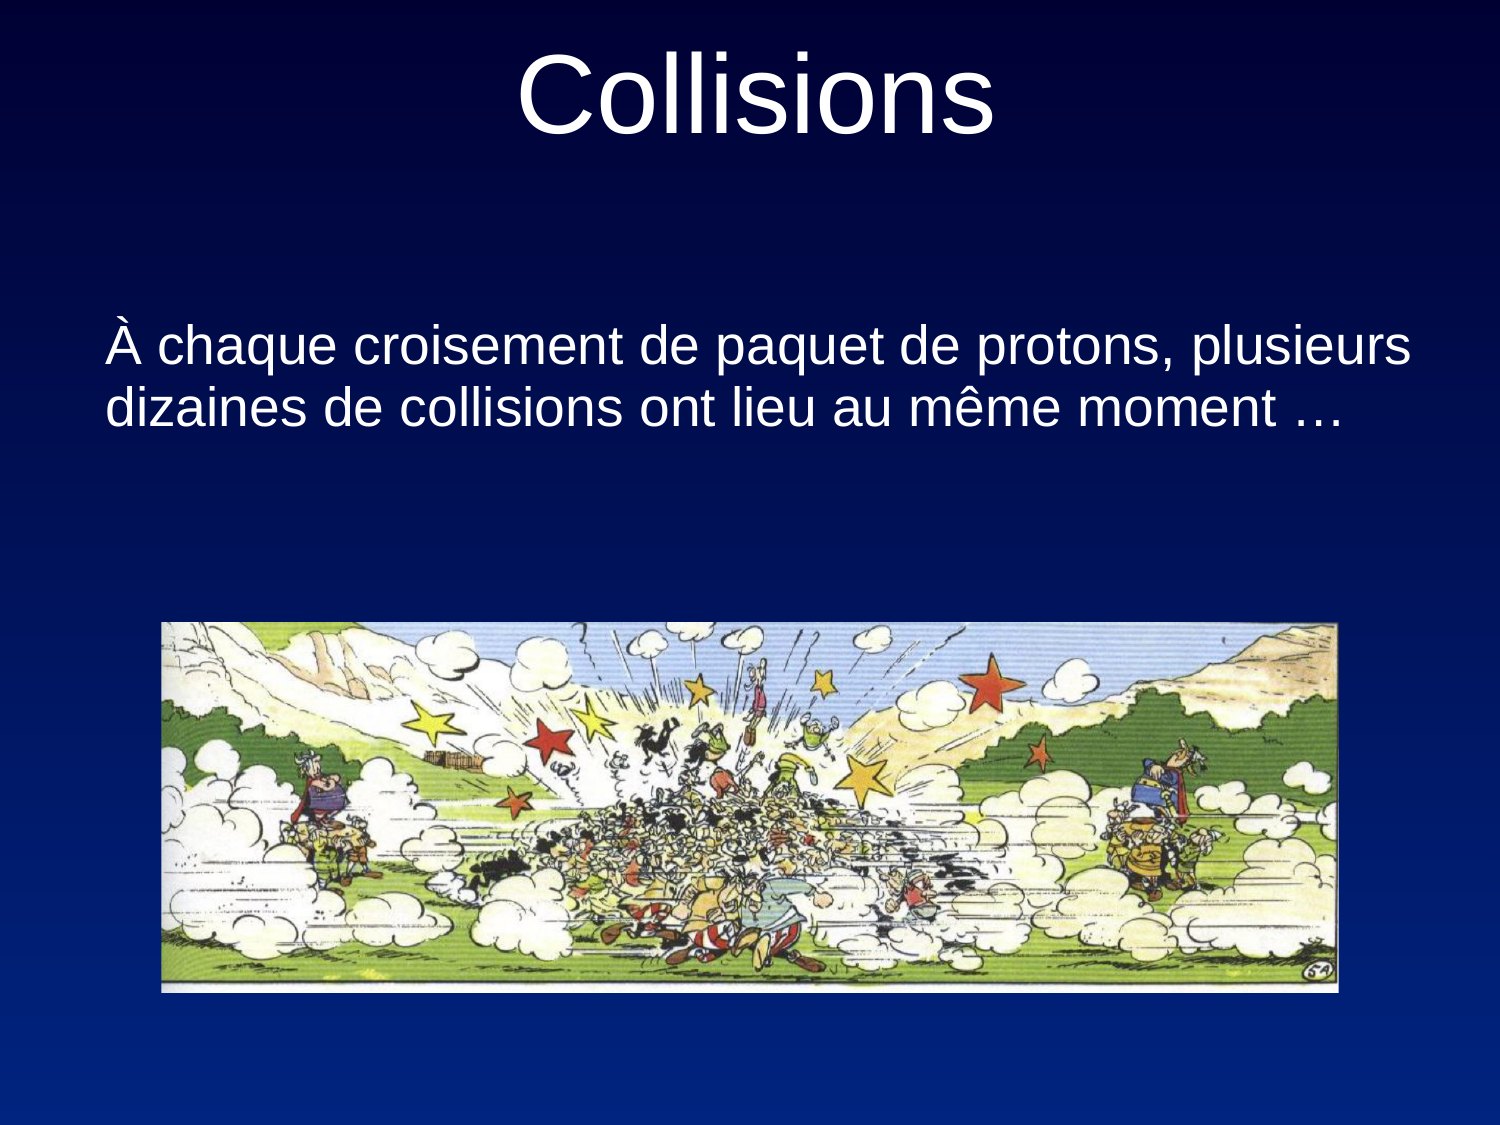

# Collisions
À chaque croisement de paquet de protons, plusieurs dizaines de collisions ont lieu au même moment …